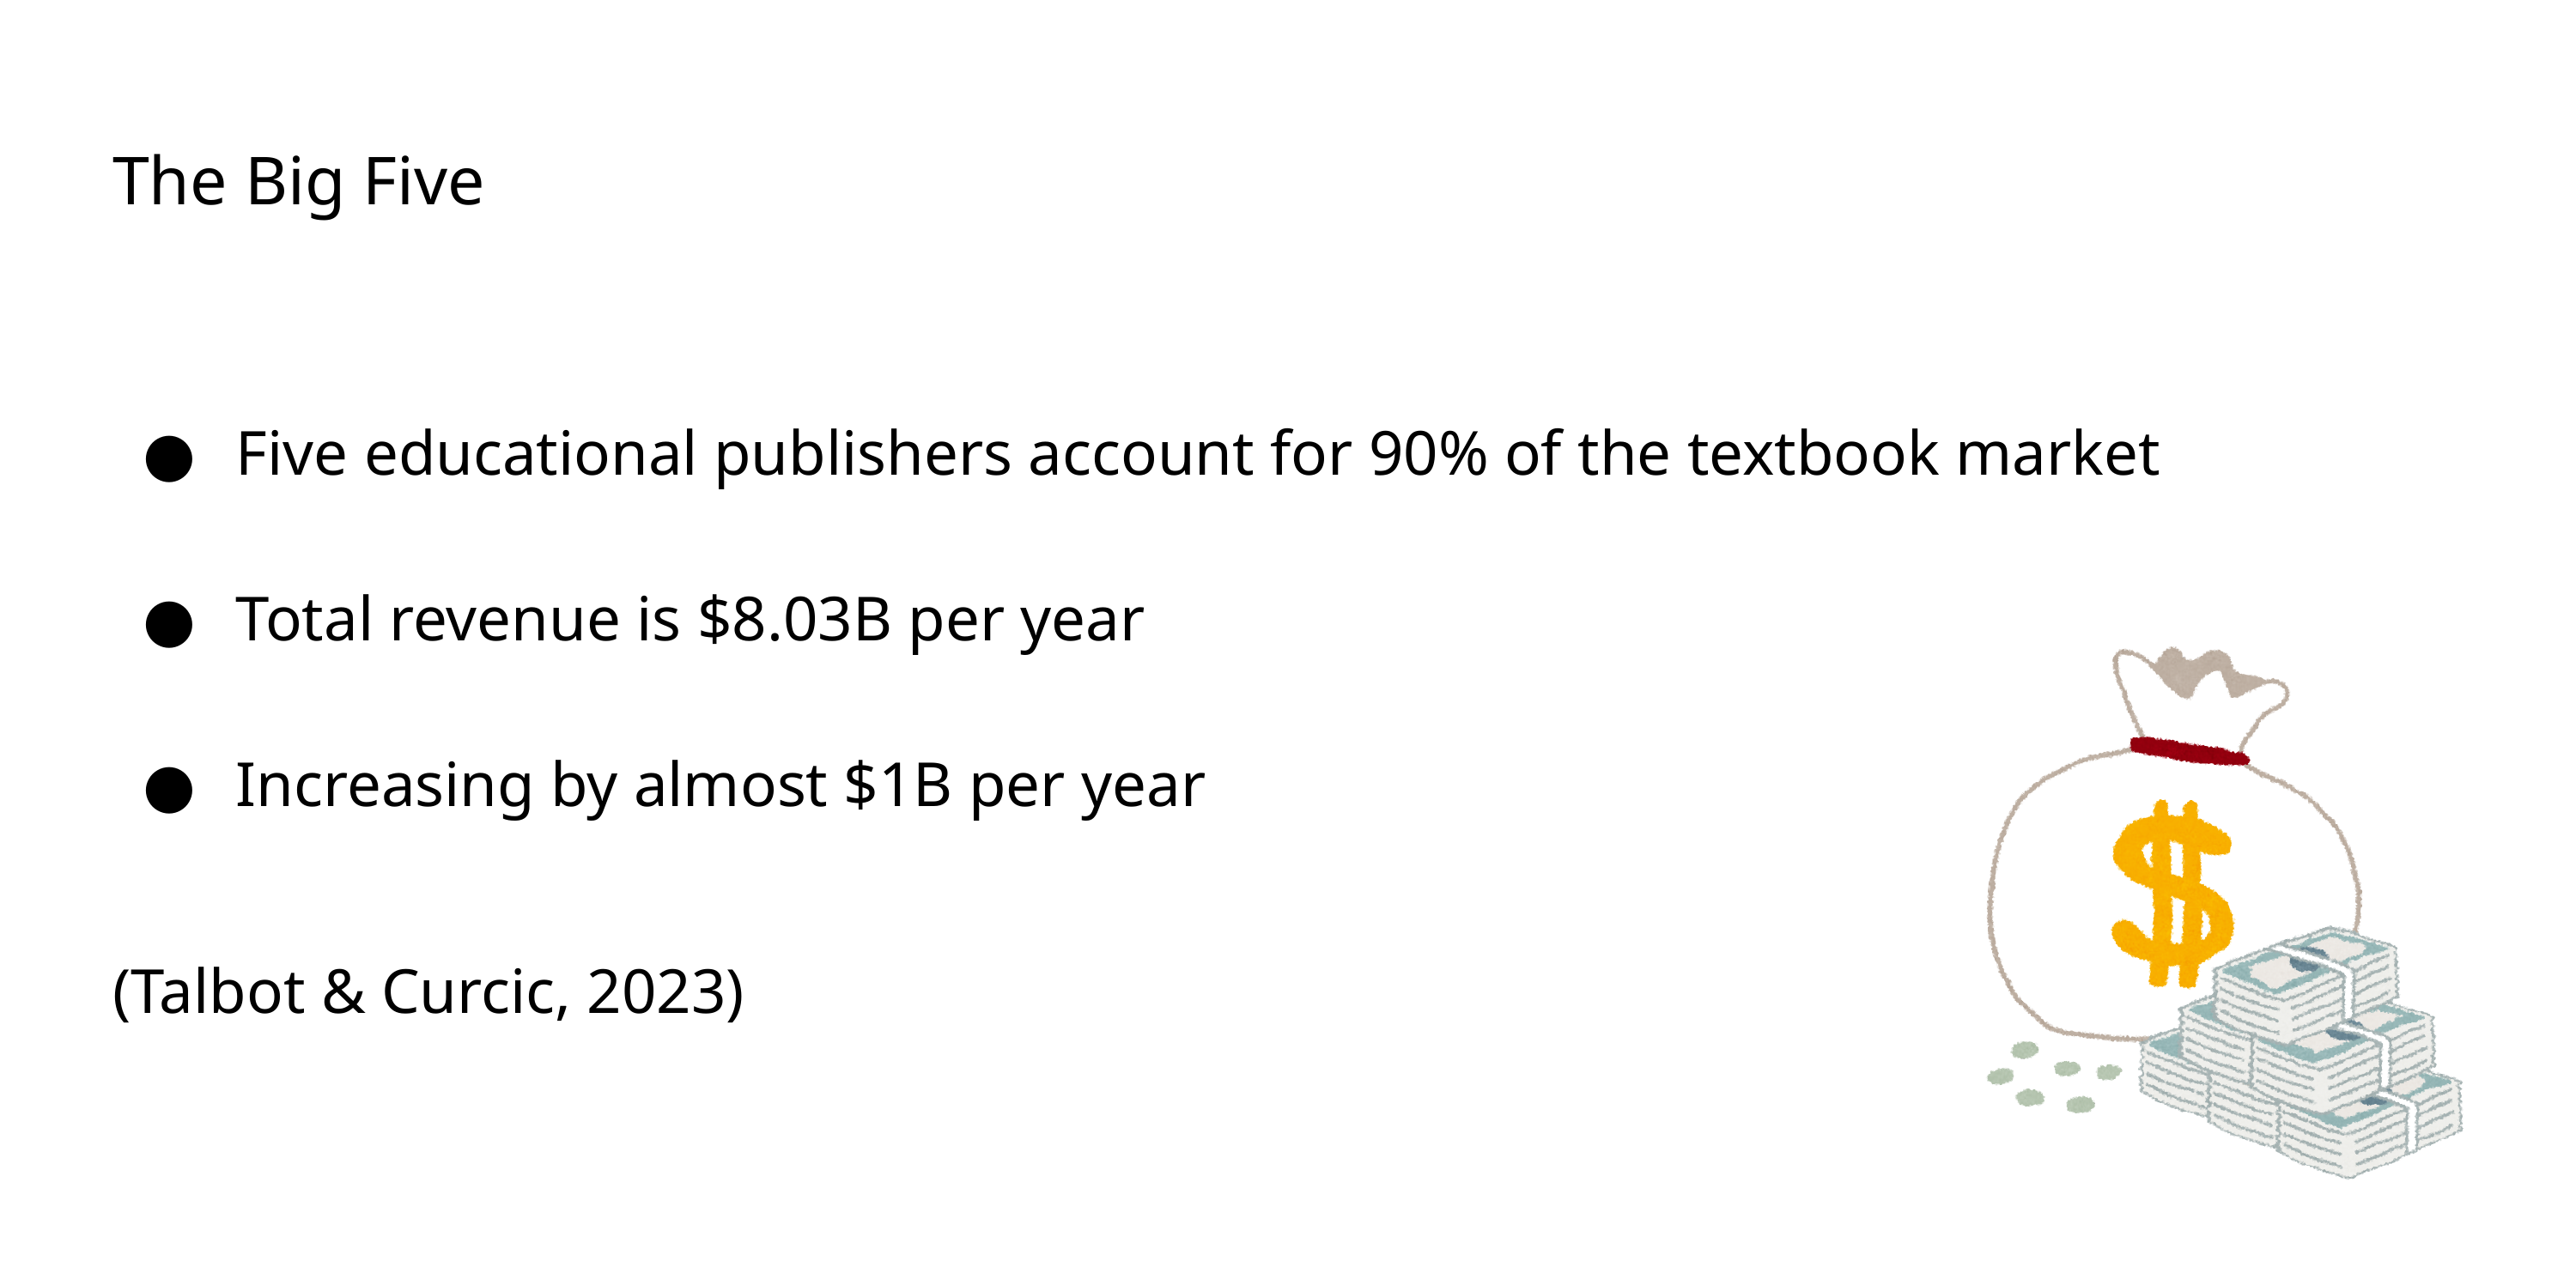

# The Big Five
Five educational publishers account for 90% of the textbook market
Total revenue is $8.03B per year
Increasing by almost $1B per year
(Talbot & Curcic, 2023)